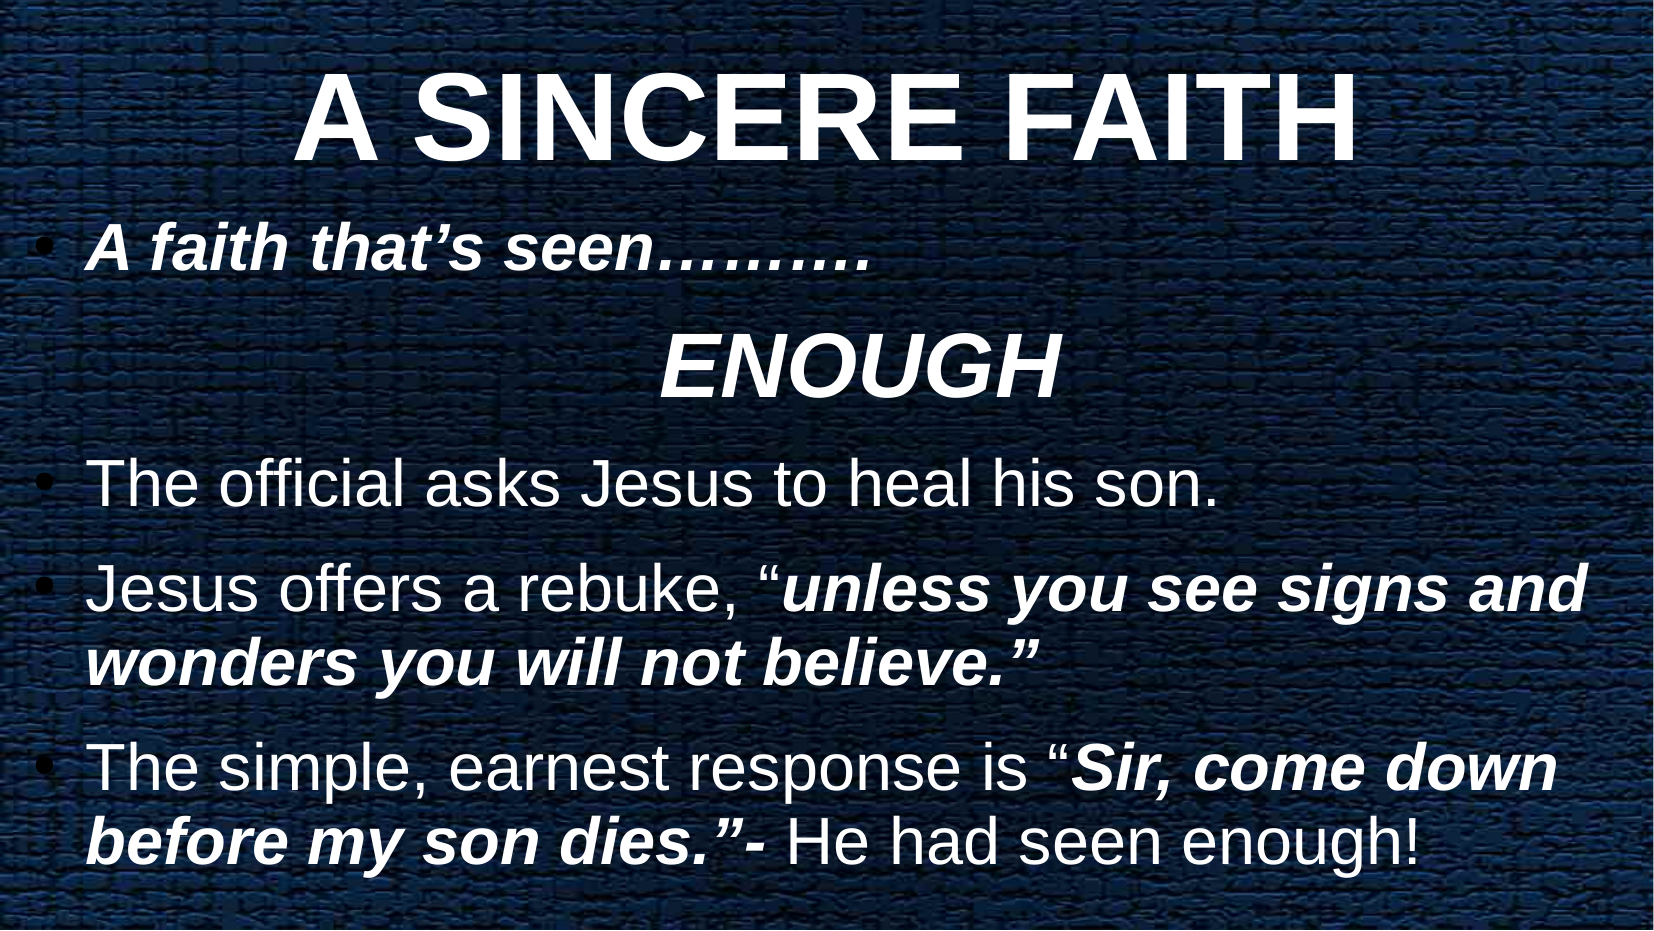

# A SINCERE FAITH
A faith that’s seen……….
ENOUGH
The official asks Jesus to heal his son.
Jesus offers a rebuke, “unless you see signs and wonders you will not believe.”
The simple, earnest response is “Sir, come down before my son dies.”- He had seen enough!